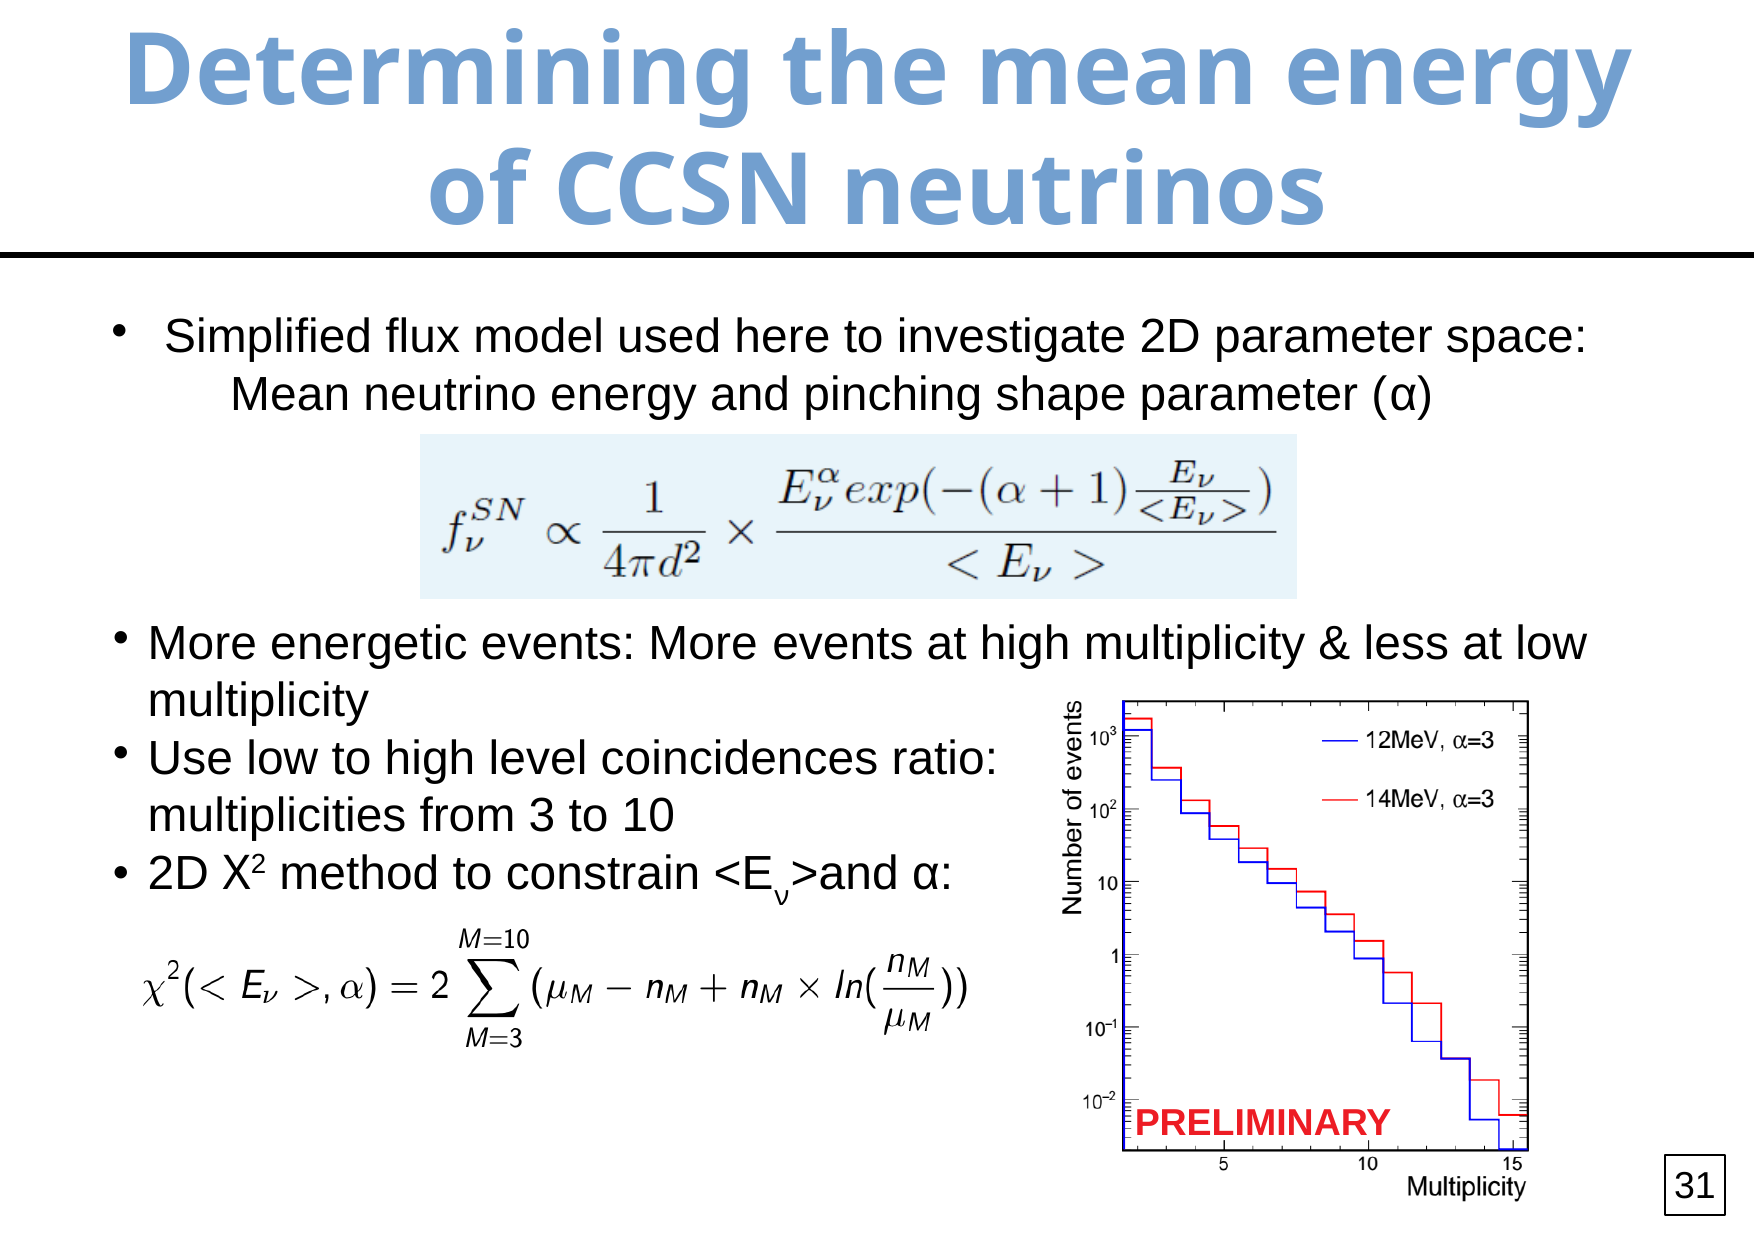

Determining the mean energy
of CCSN neutrinos
Simplified flux model used here to investigate 2D parameter space: Mean neutrino energy and pinching shape parameter (α)
More energetic events: More events at high multiplicity & less at low multiplicity
Use low to high level coincidences ratio:
multiplicities from 3 to 10
2D Χ2 method to constrain <Eν>and α:
PRELIMINARY
31